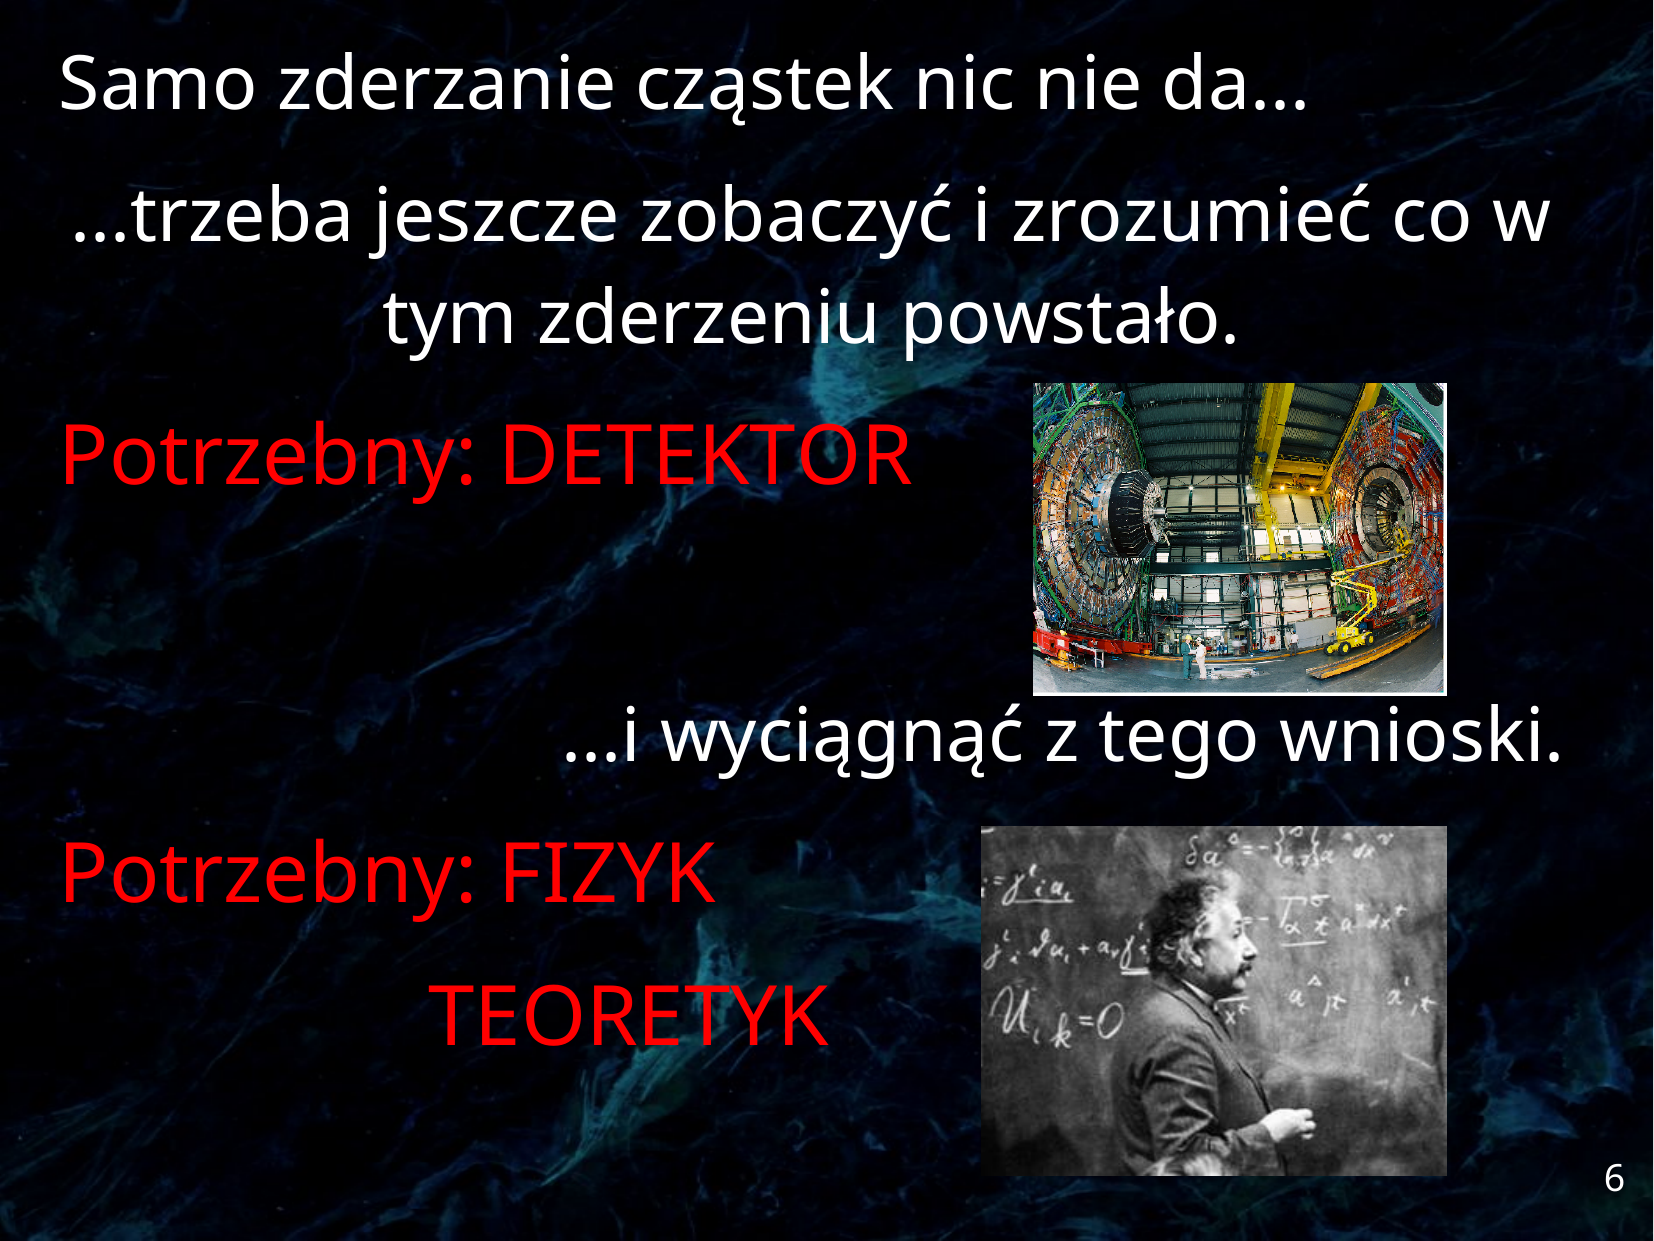

# Samo zderzanie cząstek nic nie da...
...trzeba jeszcze zobaczyć i zrozumieć co w tym zderzeniu powstało.
Potrzebny: DETEKTOR
...i wyciągnąć z tego wnioski.
Potrzebny: FIZYK
 TEORETYK
6